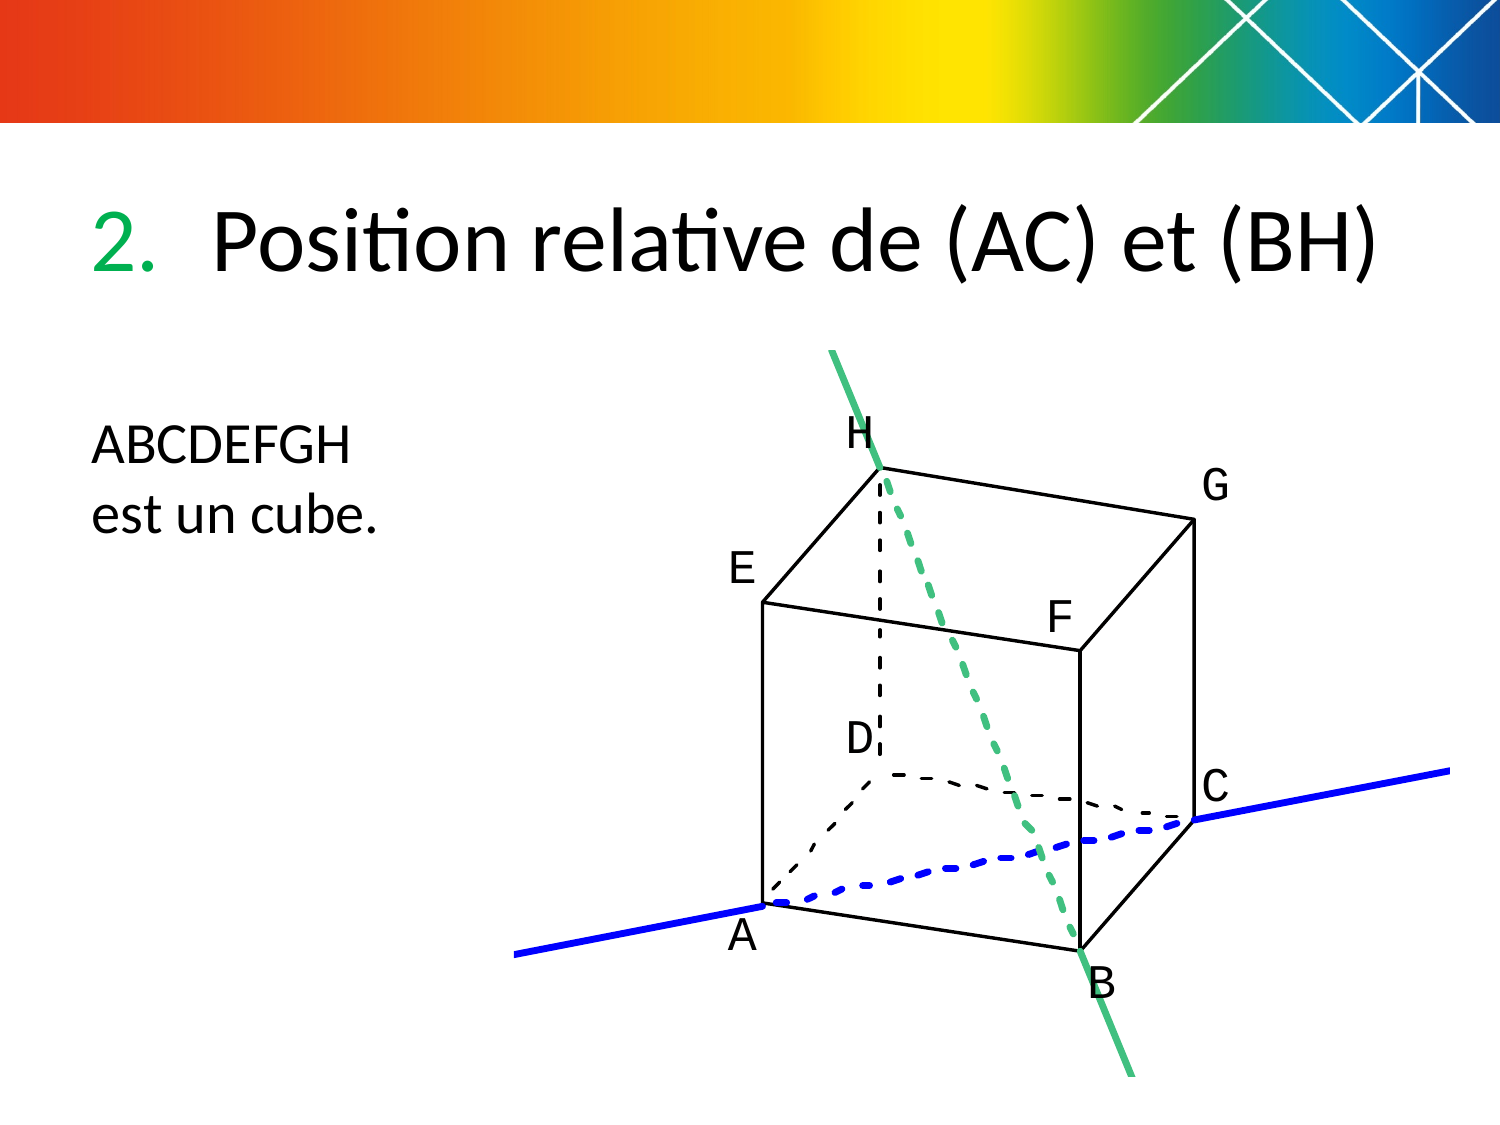

# Position relative de (AC) et (BH)
ABCDEFGH
est un cube.